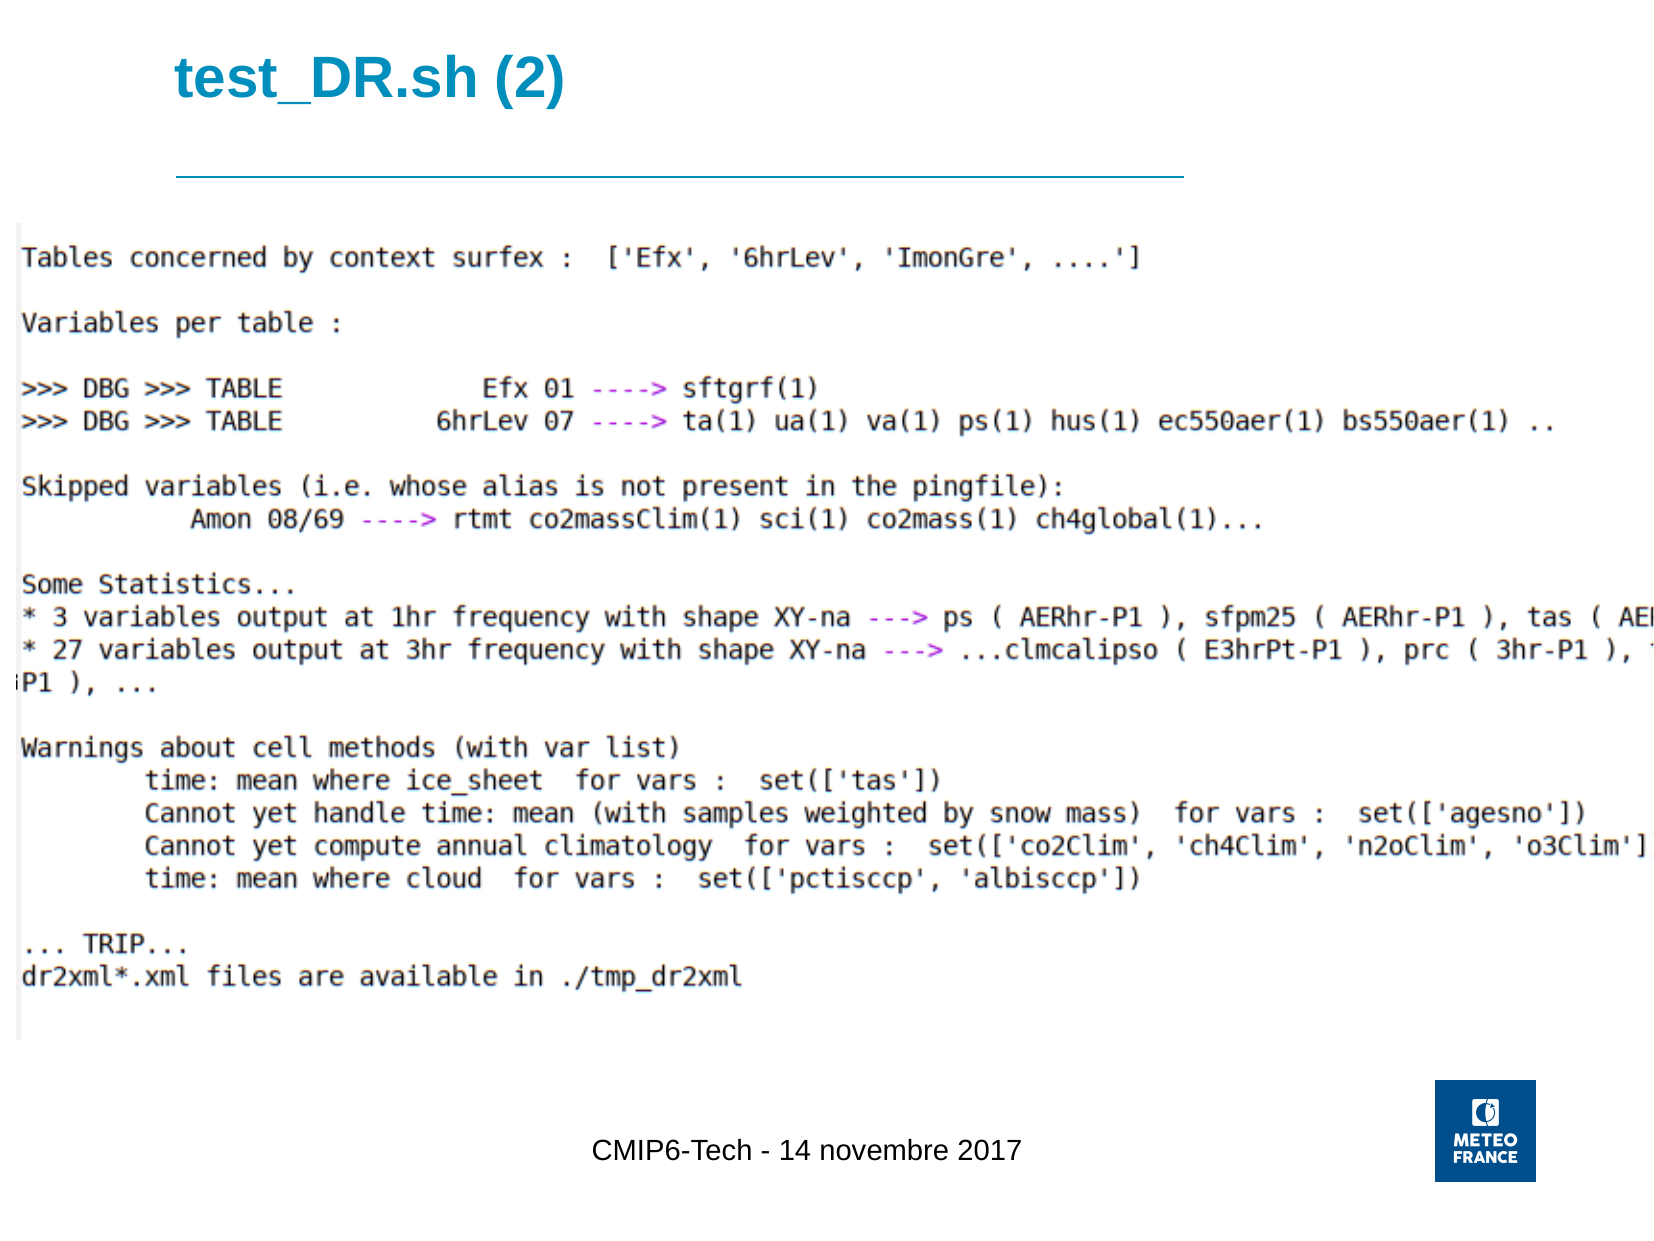

# test_DR.sh (2)
CMIP6-Tech - 14 novembre 2017